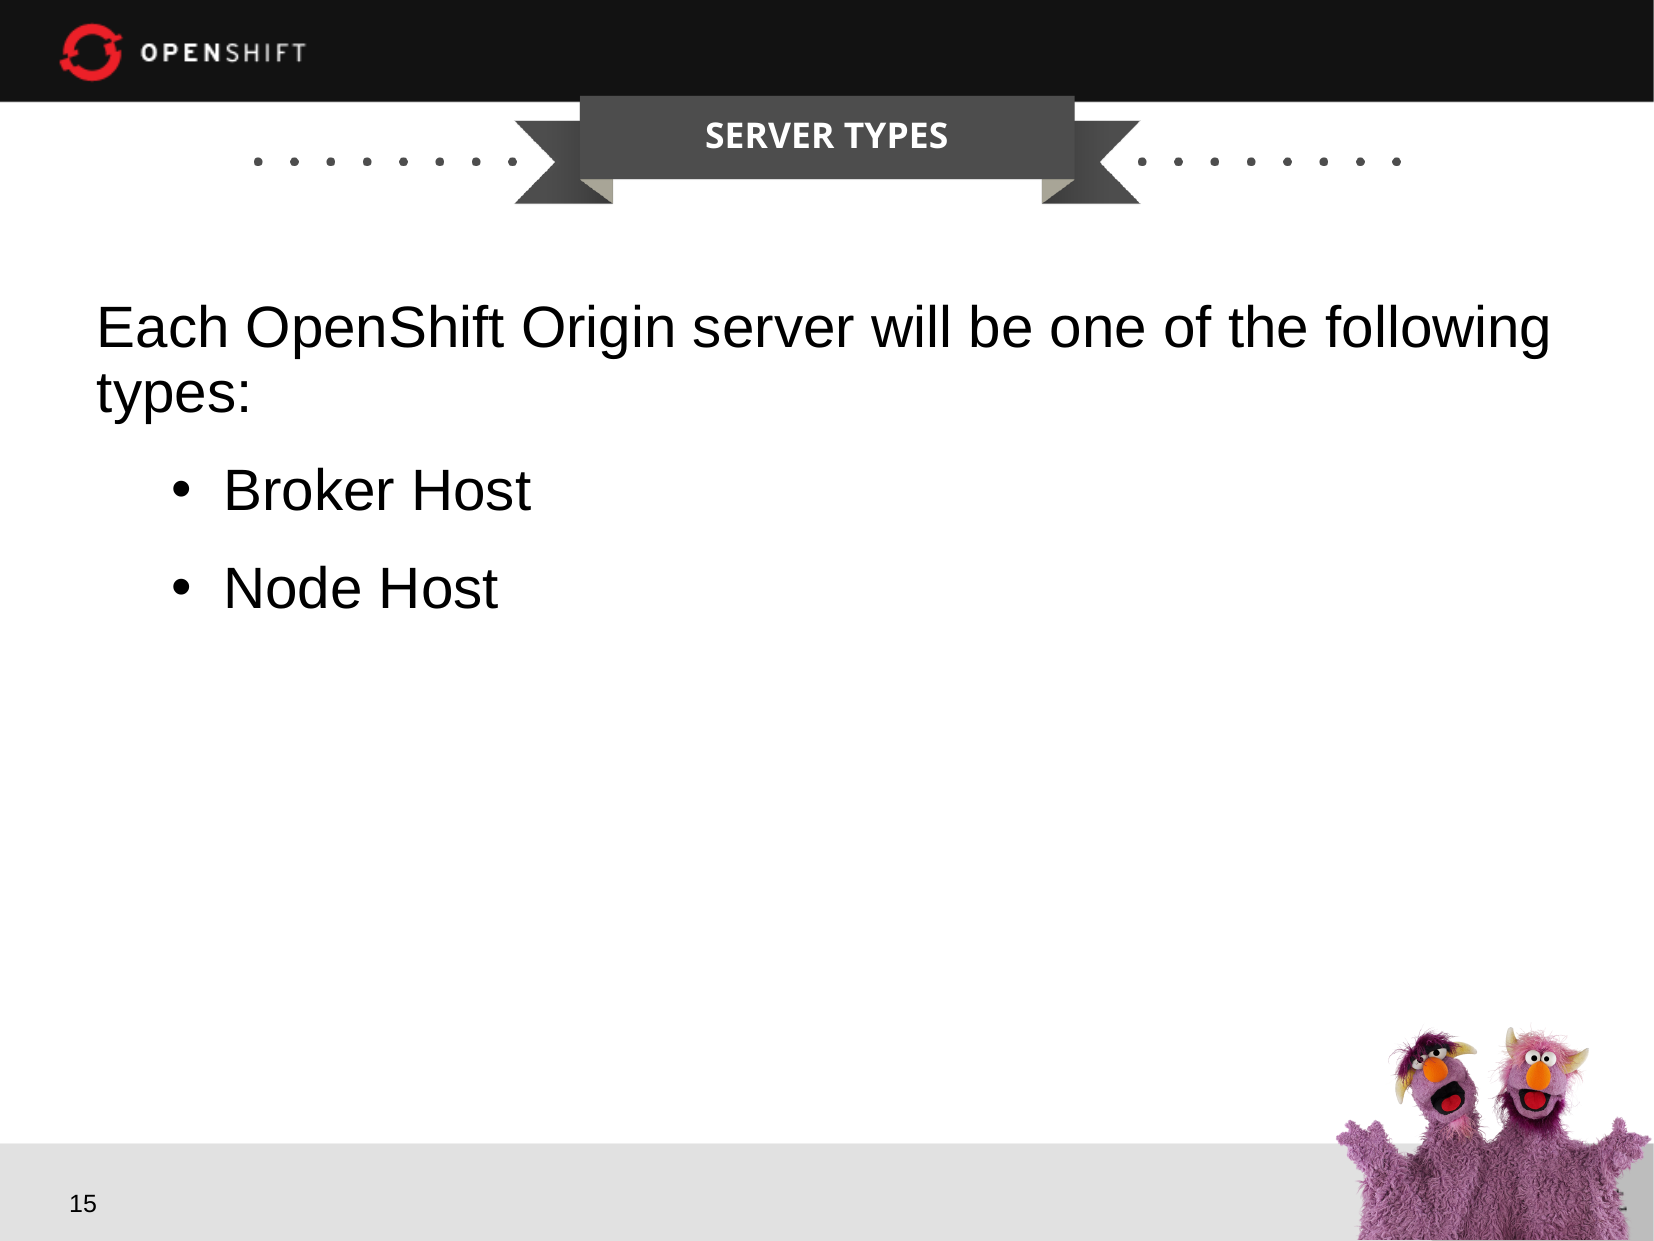

SERVER TYPES
Each OpenShift Origin server will be one of the following types:
 Broker Host
 Node Host